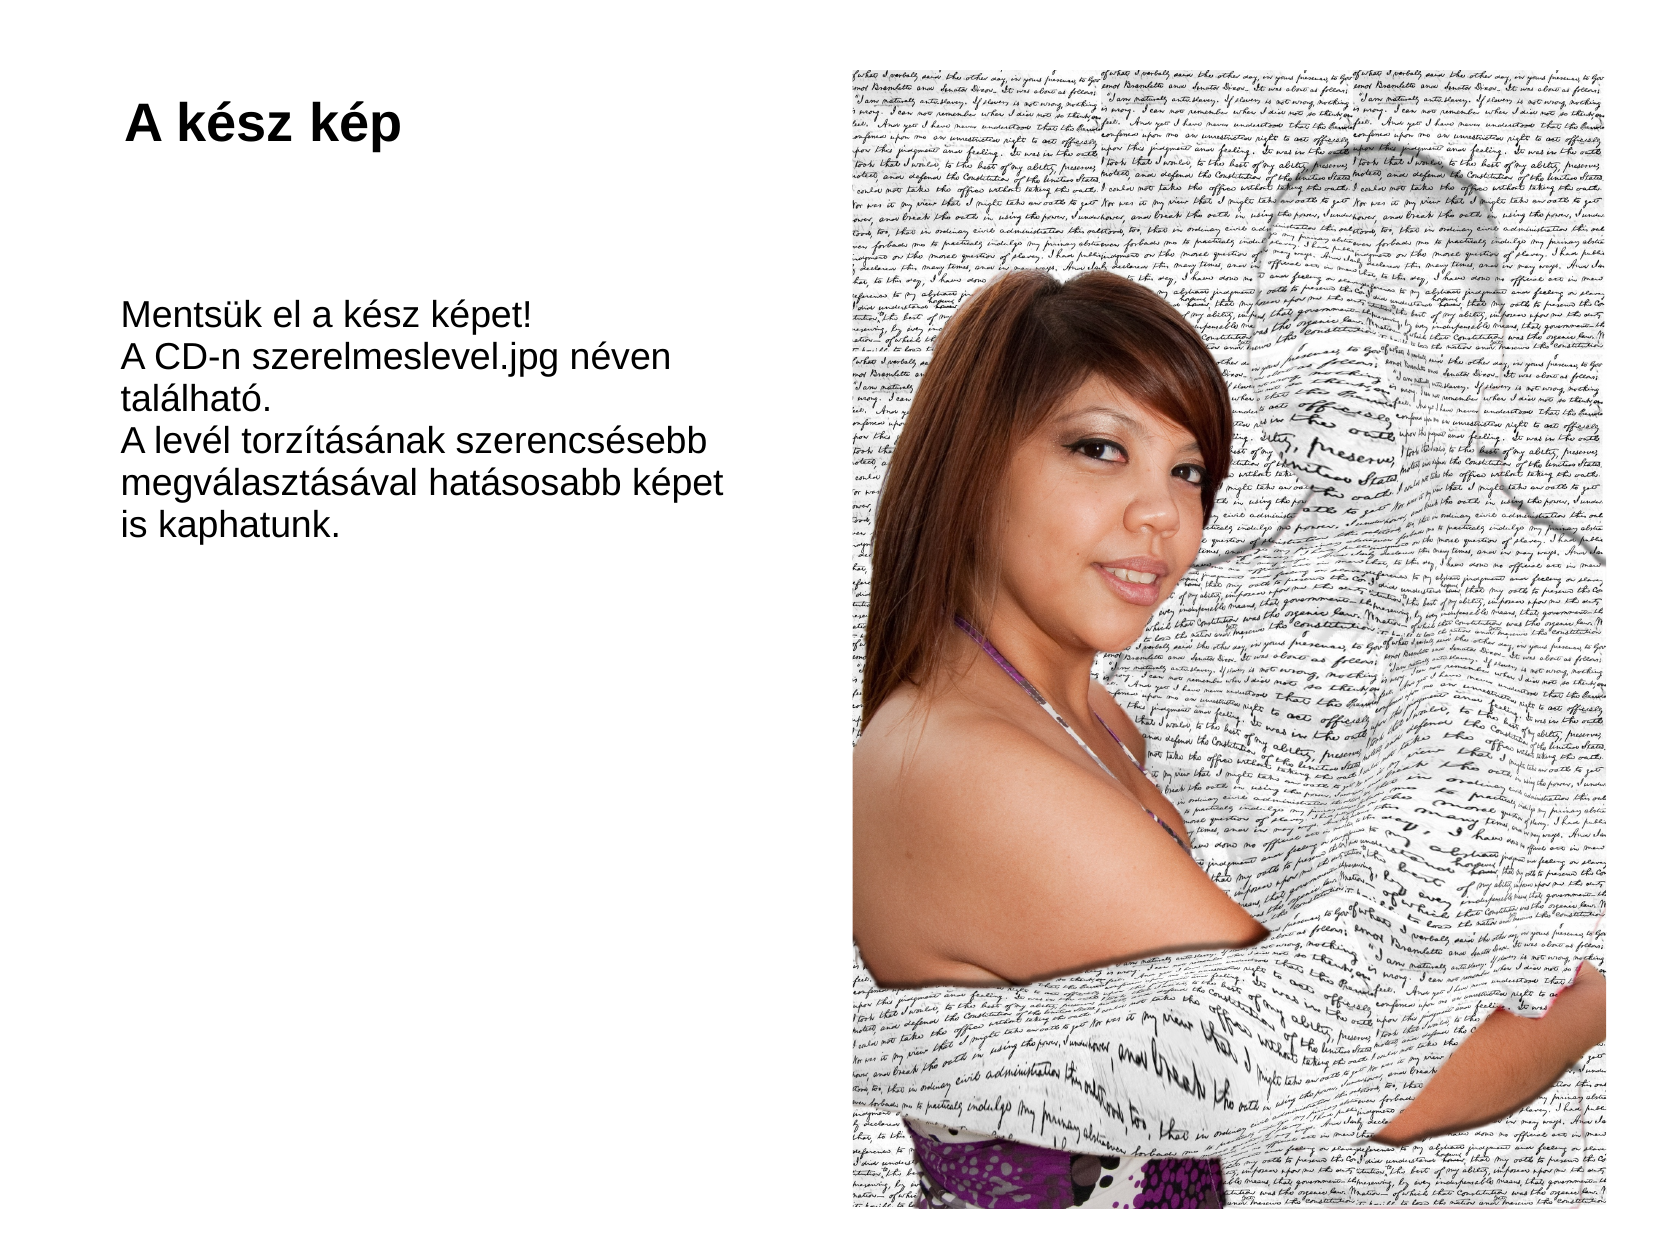

A kész kép
Mentsük el a kész képet!
A CD-n szerelmeslevel.jpg néven
található.
A levél torzításának szerencsésebb
megválasztásával hatásosabb képet
is kaphatunk.